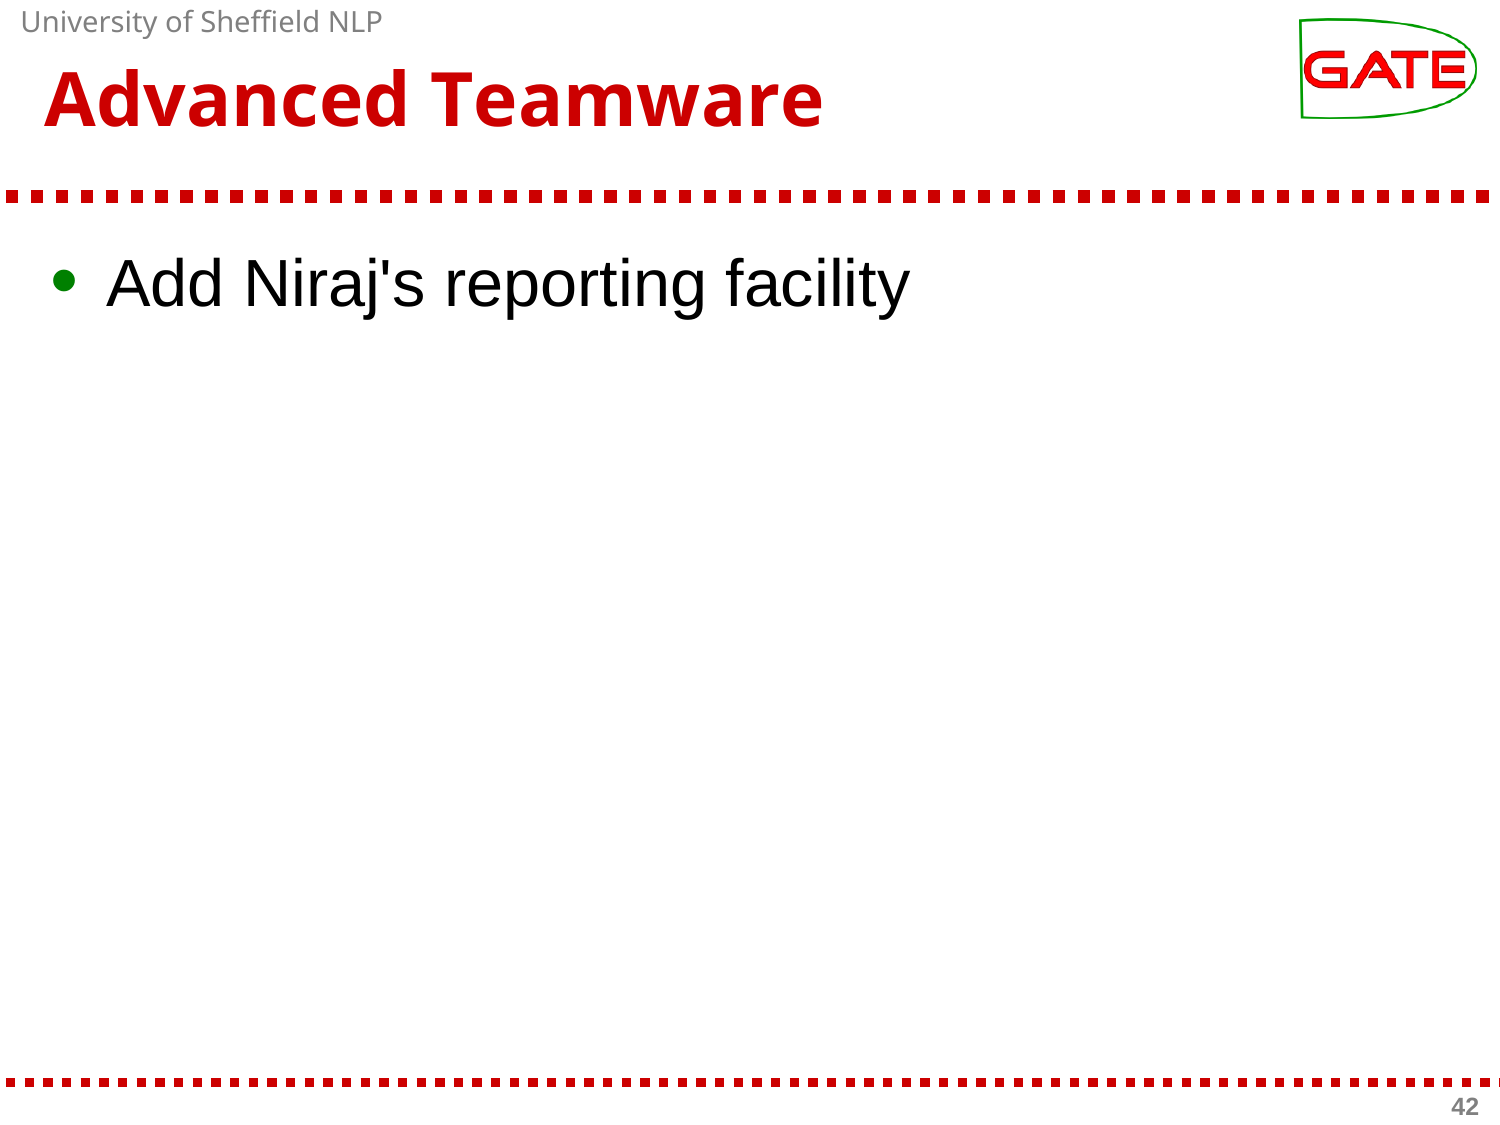

# Advanced Teamware
Add Niraj's reporting facility